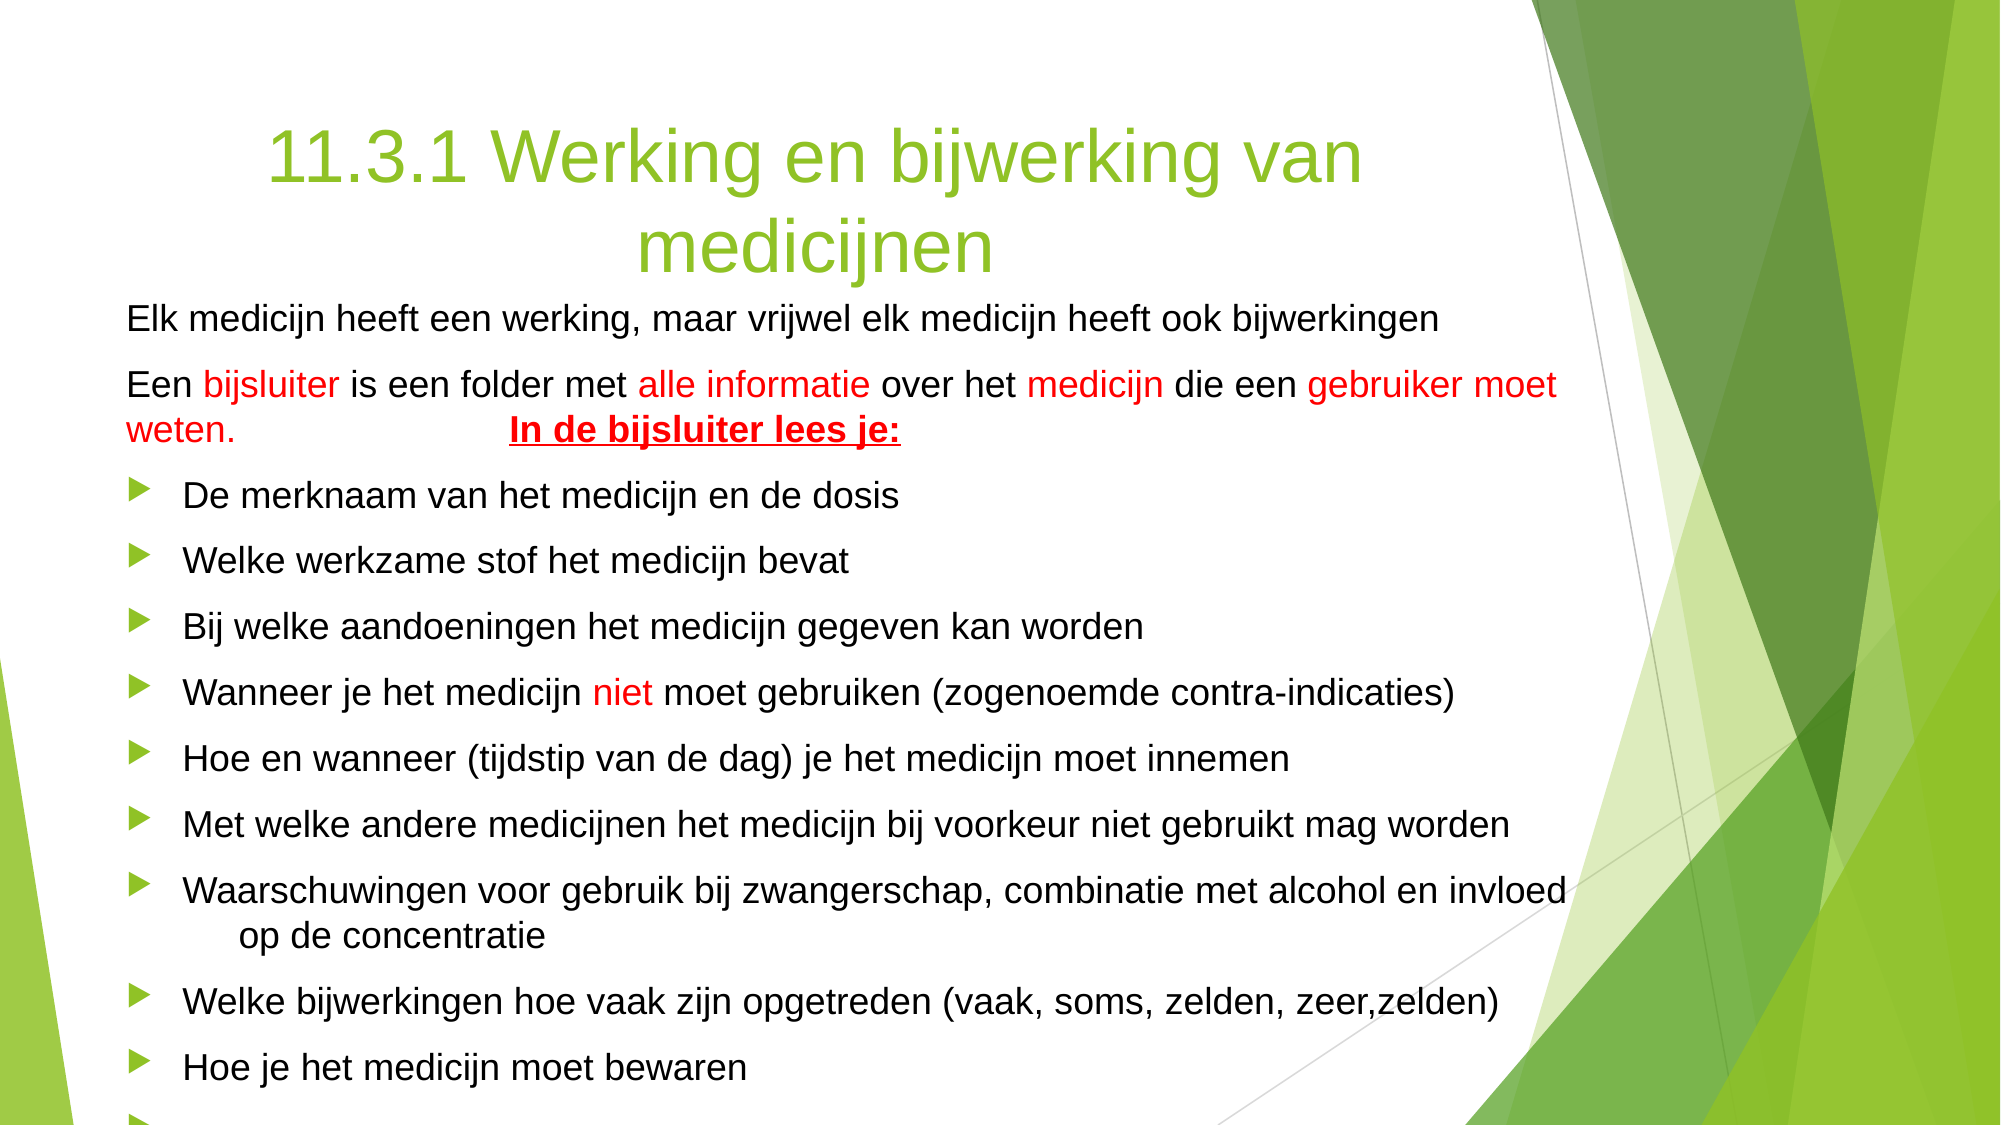

# 11.3.1 Werking en bijwerking van medicijnen
Elk medicijn heeft een werking, maar vrijwel elk medicijn heeft ook bijwerkingen
Een bijsluiter is een folder met alle informatie over het medicijn die een gebruiker moet weten. In de bijsluiter lees je:
De merknaam van het medicijn en de dosis
Welke werkzame stof het medicijn bevat
Bij welke aandoeningen het medicijn gegeven kan worden
Wanneer je het medicijn niet moet gebruiken (zogenoemde contra-indicaties)
Hoe en wanneer (tijdstip van de dag) je het medicijn moet innemen
Met welke andere medicijnen het medicijn bij voorkeur niet gebruikt mag worden
Waarschuwingen voor gebruik bij zwangerschap, combinatie met alcohol en invloed op de concentratie
Welke bijwerkingen hoe vaak zijn opgetreden (vaak, soms, zelden, zeer,zelden)
Hoe je het medicijn moet bewaren